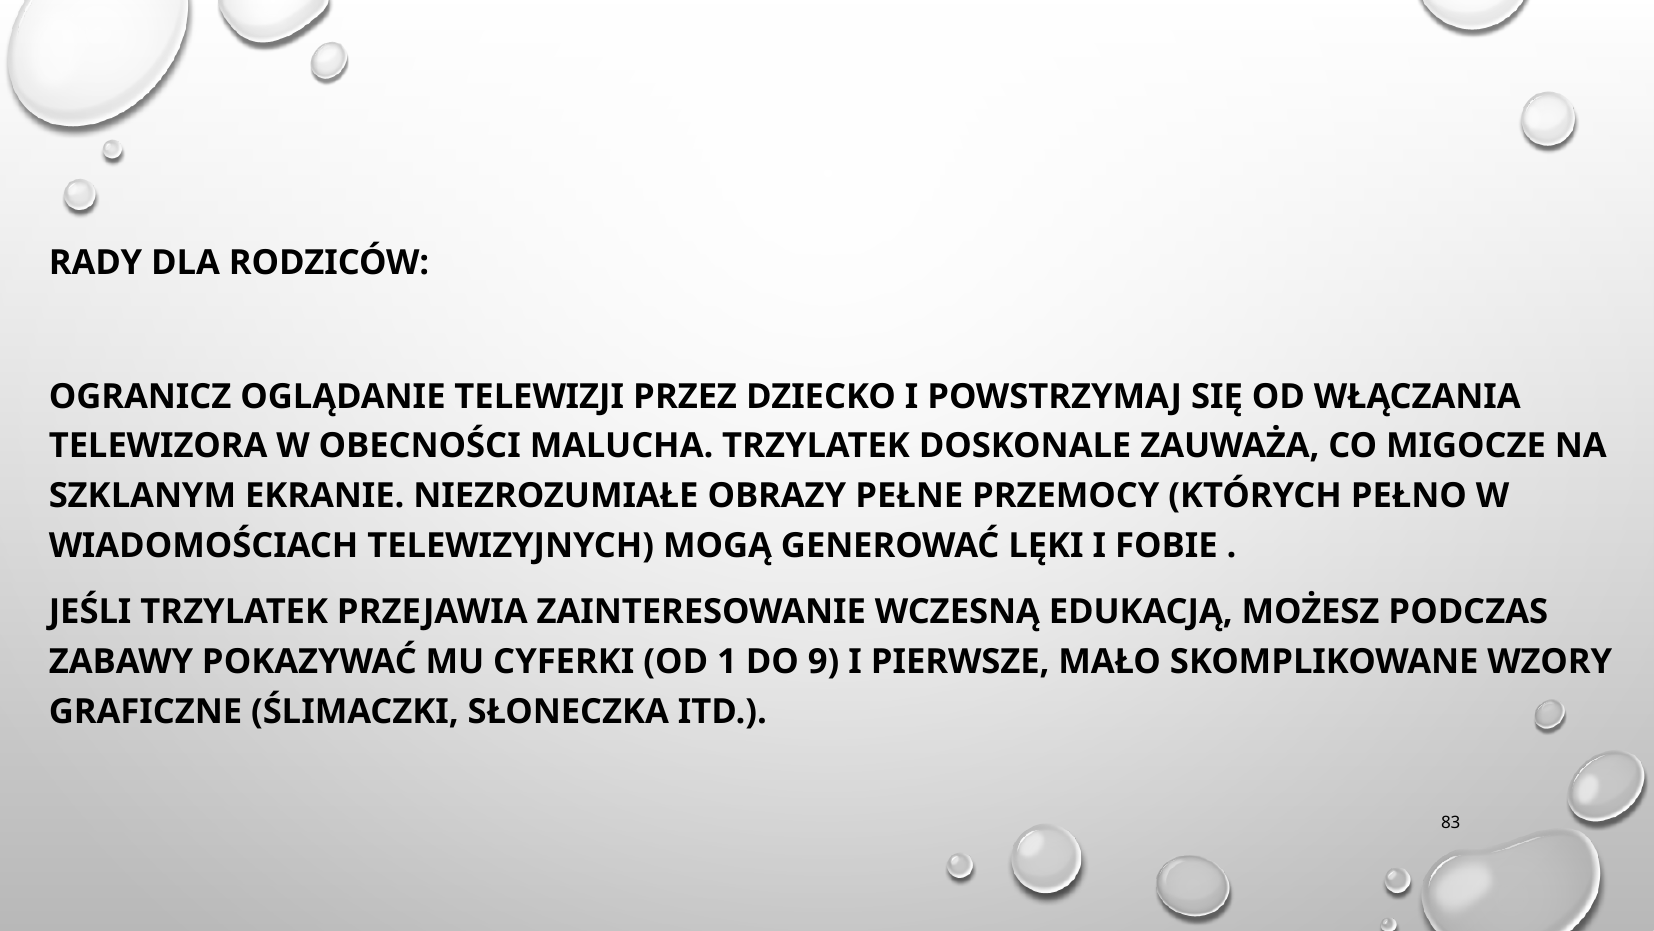

# Rady dla rodziców:
Ogranicz oglądanie telewizji przez dziecko i powstrzymaj się od włączania telewizora w obecności malucha. Trzylatek doskonale zauważa, co migocze na szklanym ekranie. Niezrozumiałe obrazy pełne przemocy (których pełno w wiadomościach telewizyjnych) mogą generować lęki i fobie .
Jeśli trzylatek przejawia zainteresowanie wczesną edukacją, możesz podczas zabawy pokazywać mu cyferki (od 1 do 9) i pierwsze, mało skomplikowane wzory graficzne (ślimaczki, słoneczka itd.).